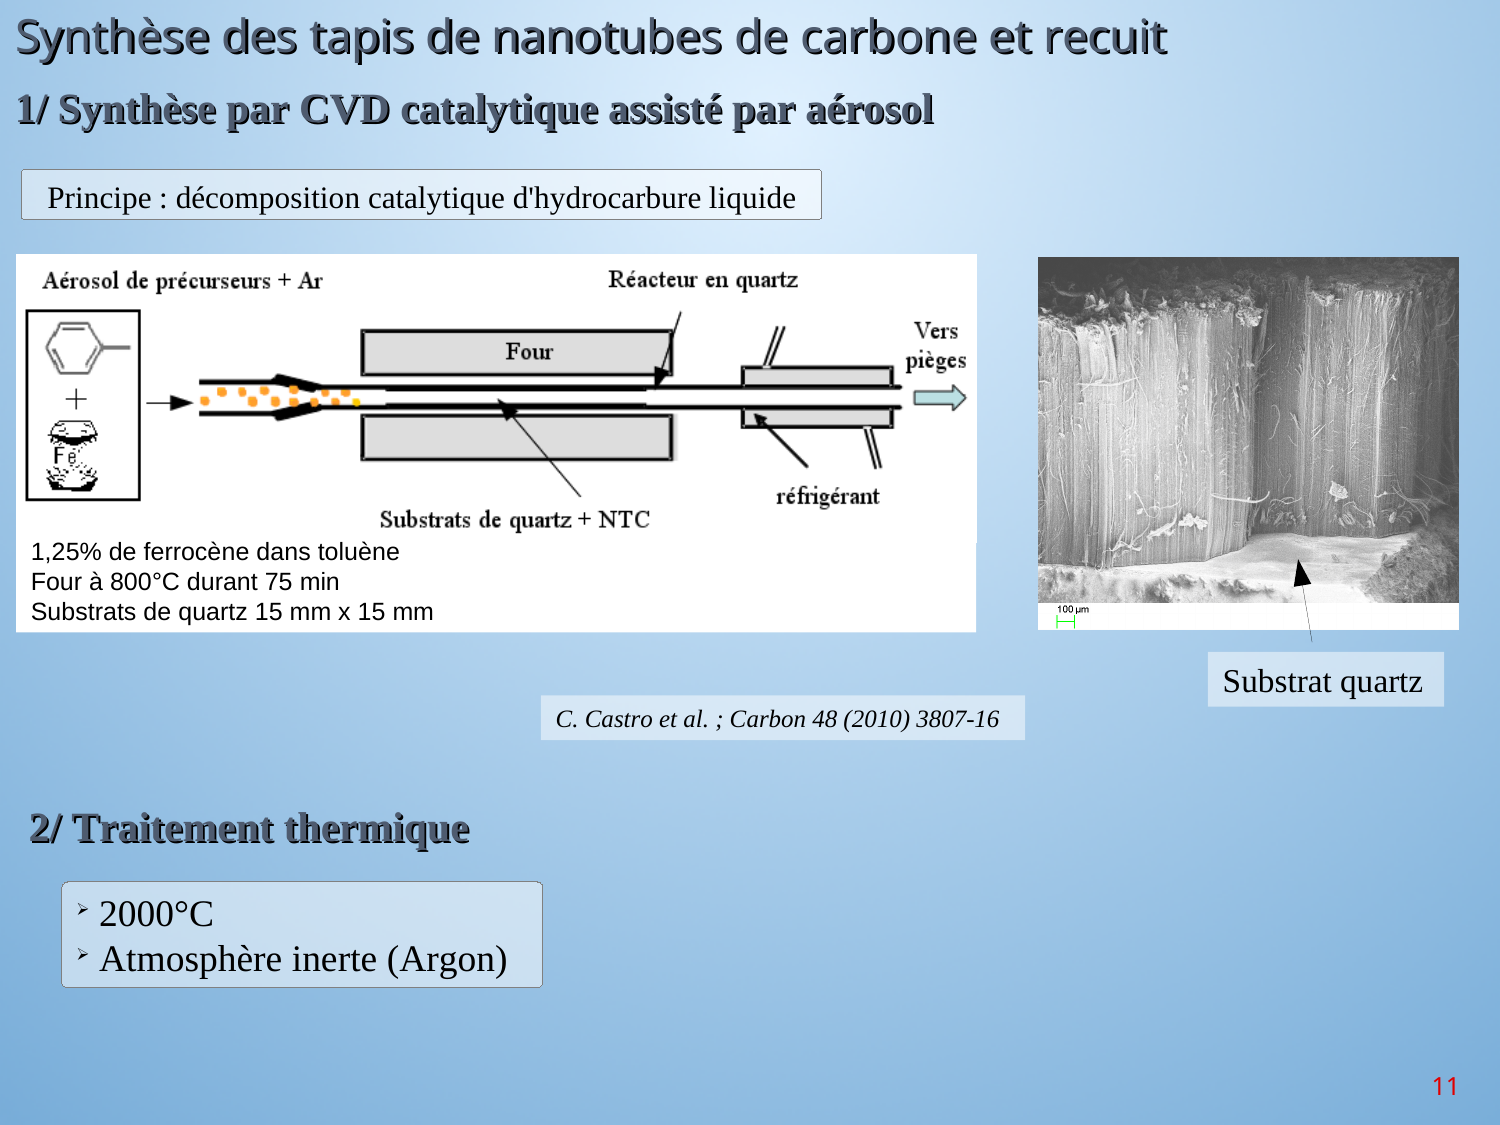

# Synthèse des tapis de nanotubes de carbone et recuit
1/ Synthèse par CVD catalytique assisté par aérosol
Principe : décomposition catalytique d'hydrocarbure liquide
1,25% de ferrocène dans toluène
Four à 800°C durant 75 min
Substrats de quartz 15 mm x 15 mm
Substrat quartz
C. Castro et al. ; Carbon 48 (2010) 3807-16
2/ Traitement thermique
 2000°C
 Atmosphère inerte (Argon)